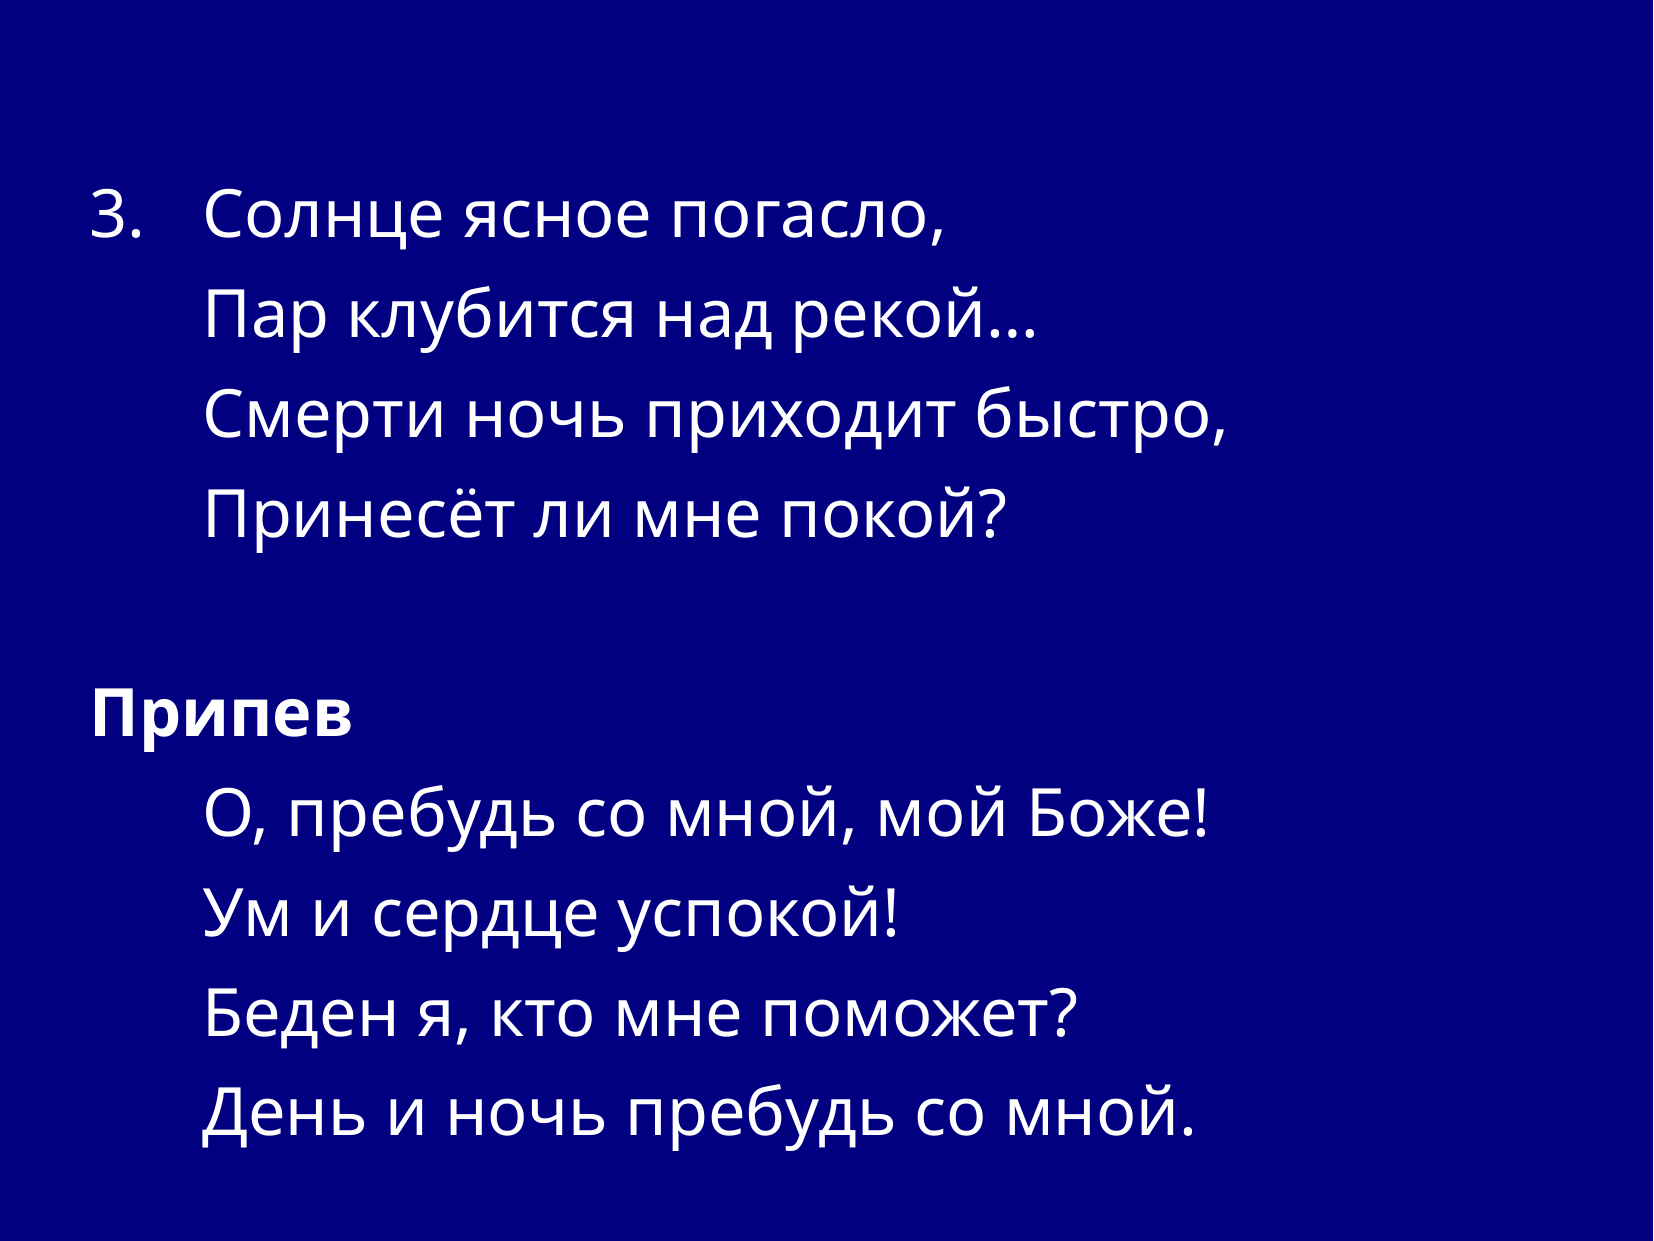

3.	Солнце ясное погасло,
	Пар клубится над рекой…
	Смерти ночь приходит быстро,
	Принесёт ли мне покой?
Припев
	О, пребудь со мной, мой Боже!
	Ум и сердце успокой!
	Беден я, кто мне поможет?
	День и ночь пребудь со мной.